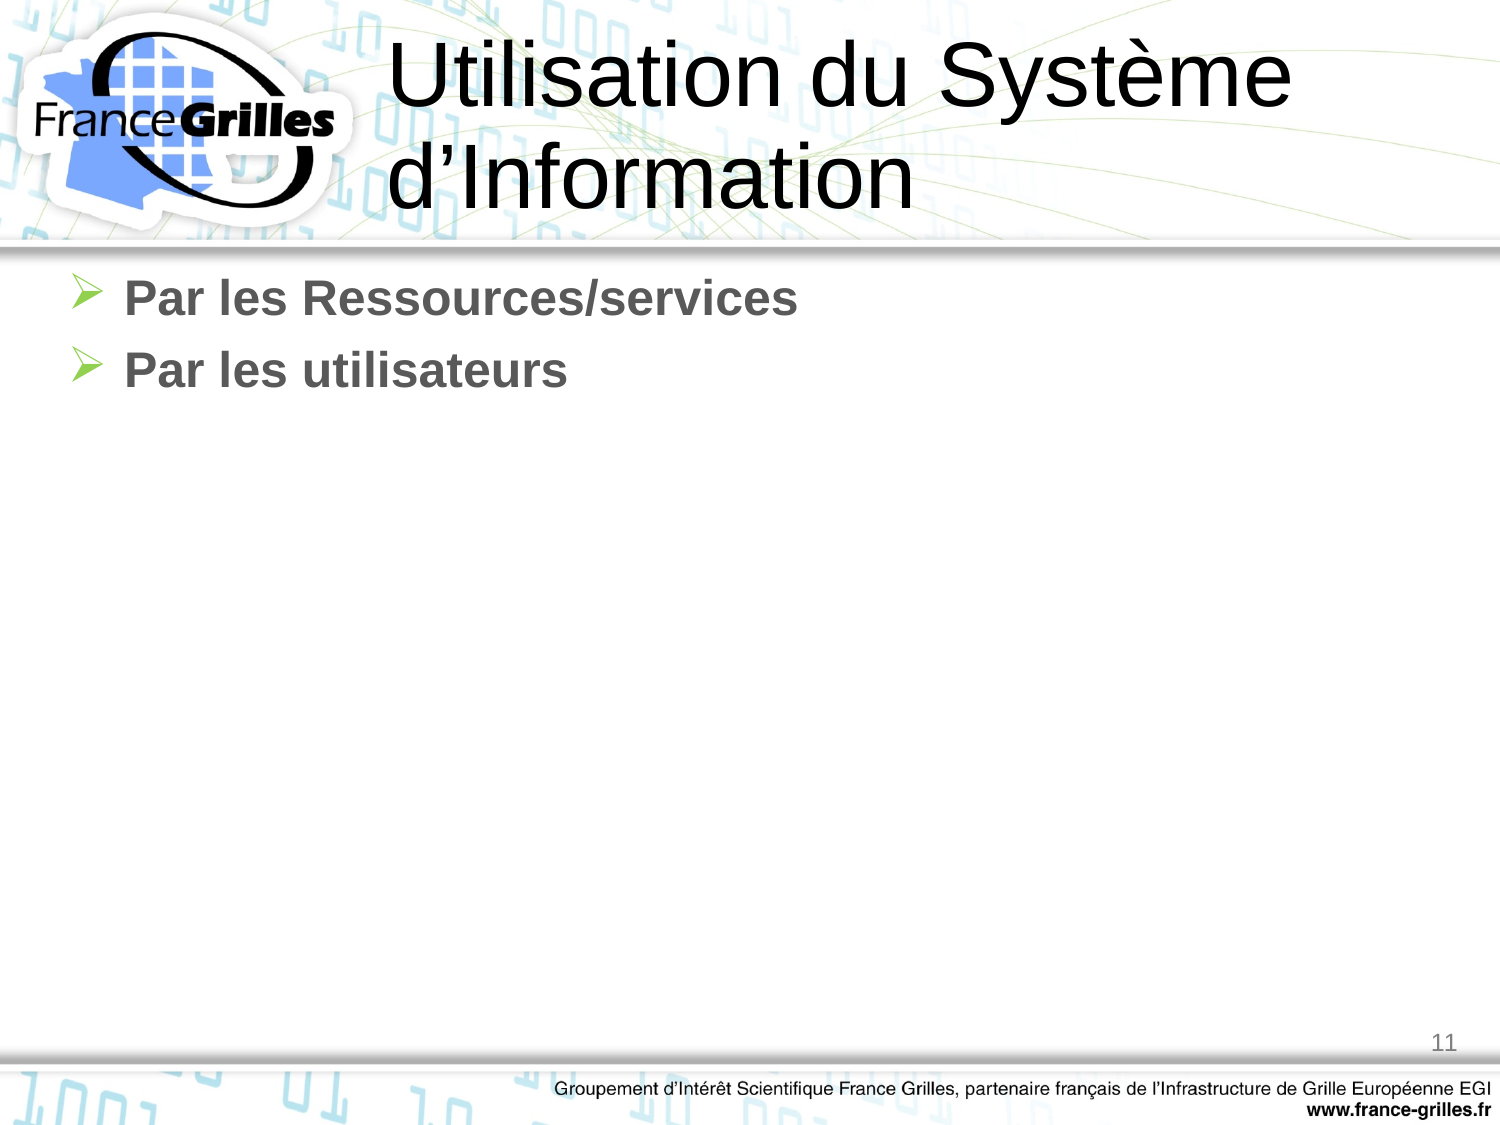

# Utilisation du Système d’Information
Par les Ressources/services
Par les utilisateurs
11